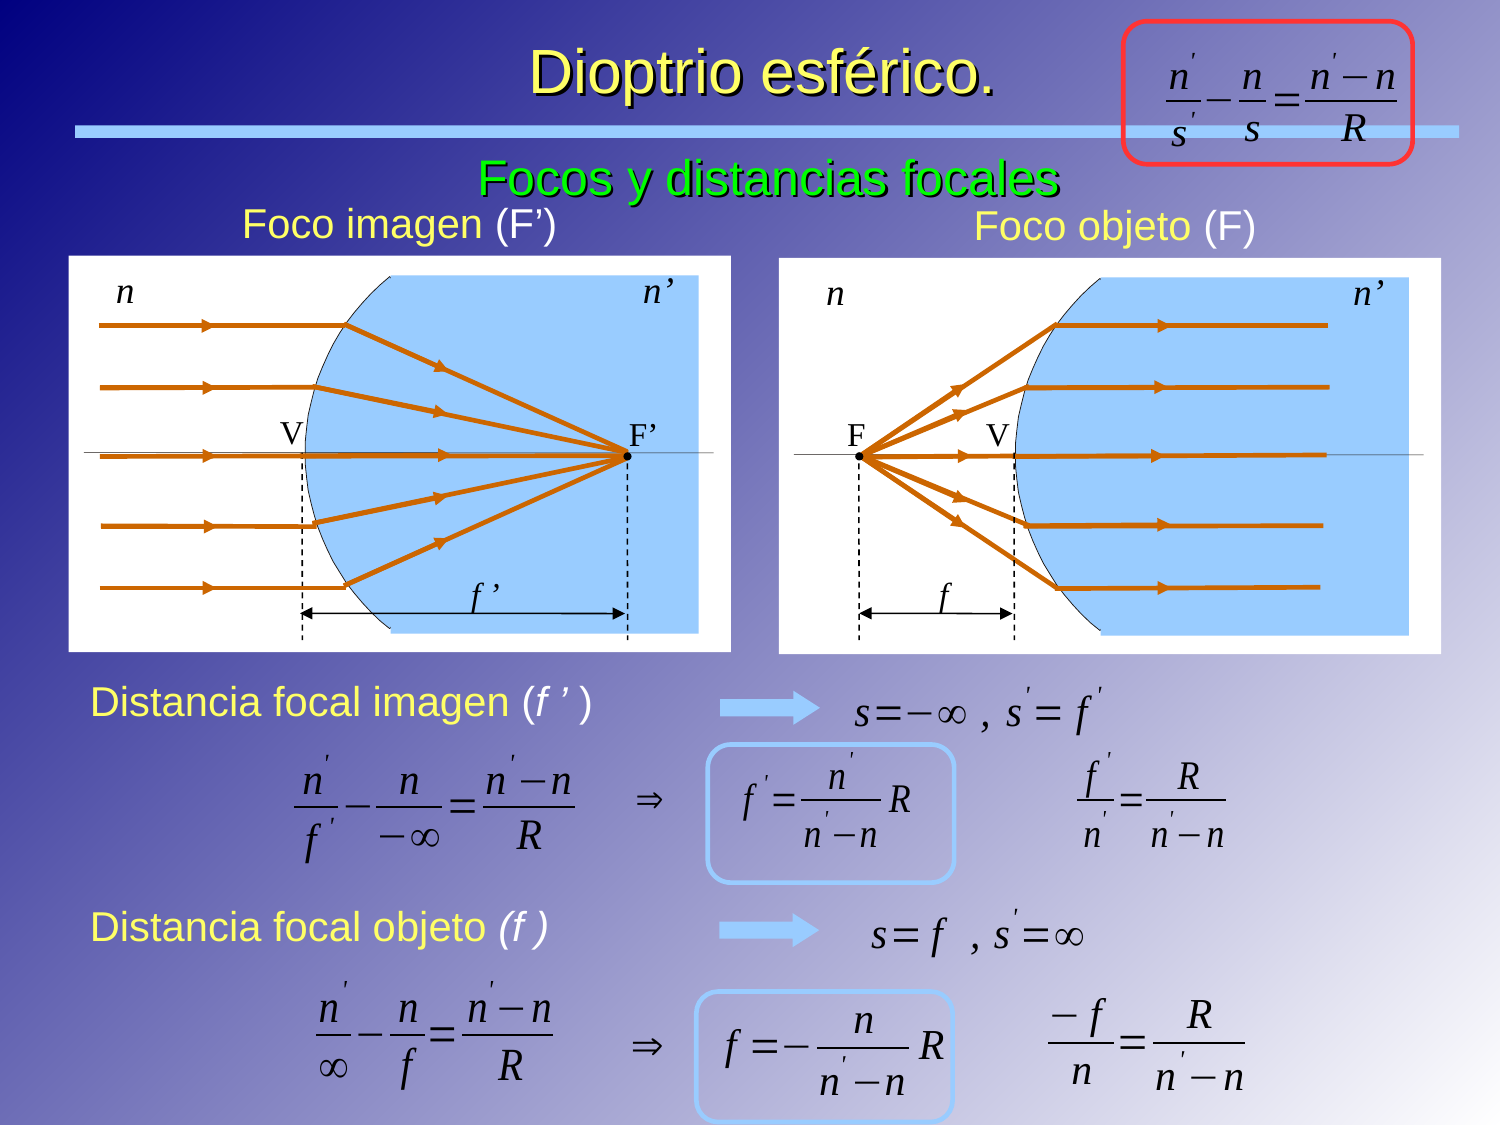

Dioptrio esférico.
Focos y distancias focales
Foco imagen (F’)
Foco objeto (F)
n
n’
V
n
n’
V
F’
F
 f ’
f
Distancia focal imagen (f ’ )
Distancia focal objeto (f )